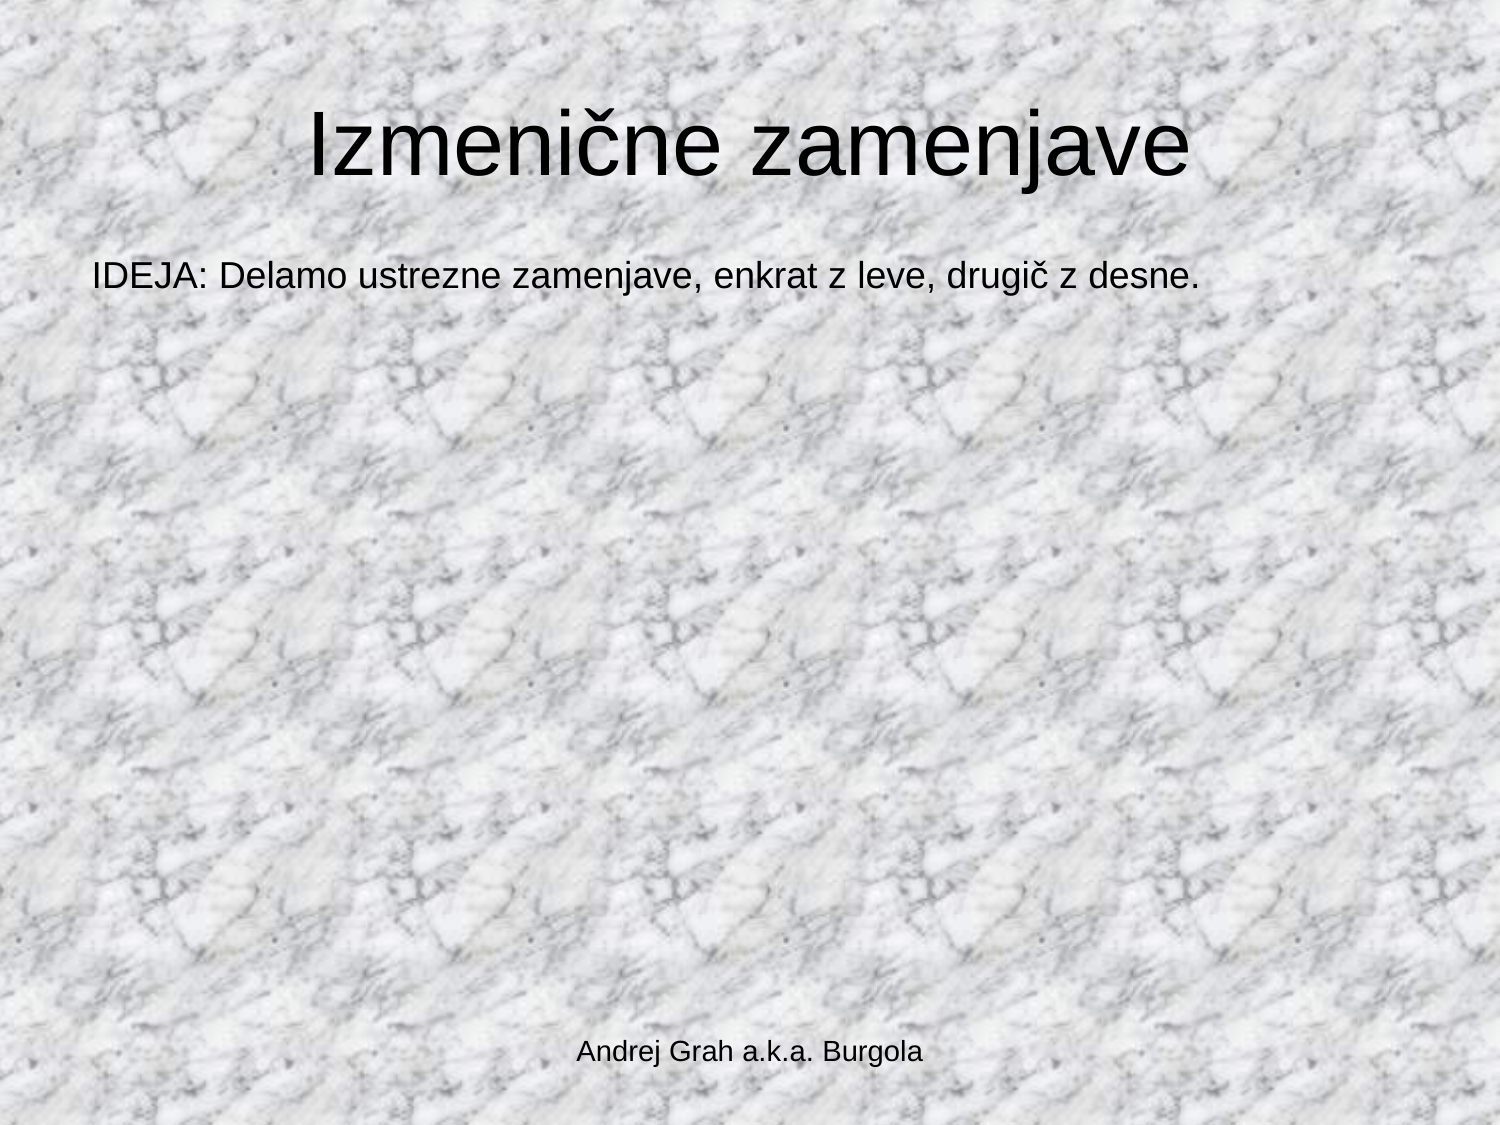

# Izmenične zamenjave
IDEJA: Delamo ustrezne zamenjave, enkrat z leve, drugič z desne.
Andrej Grah a.k.a. Burgola